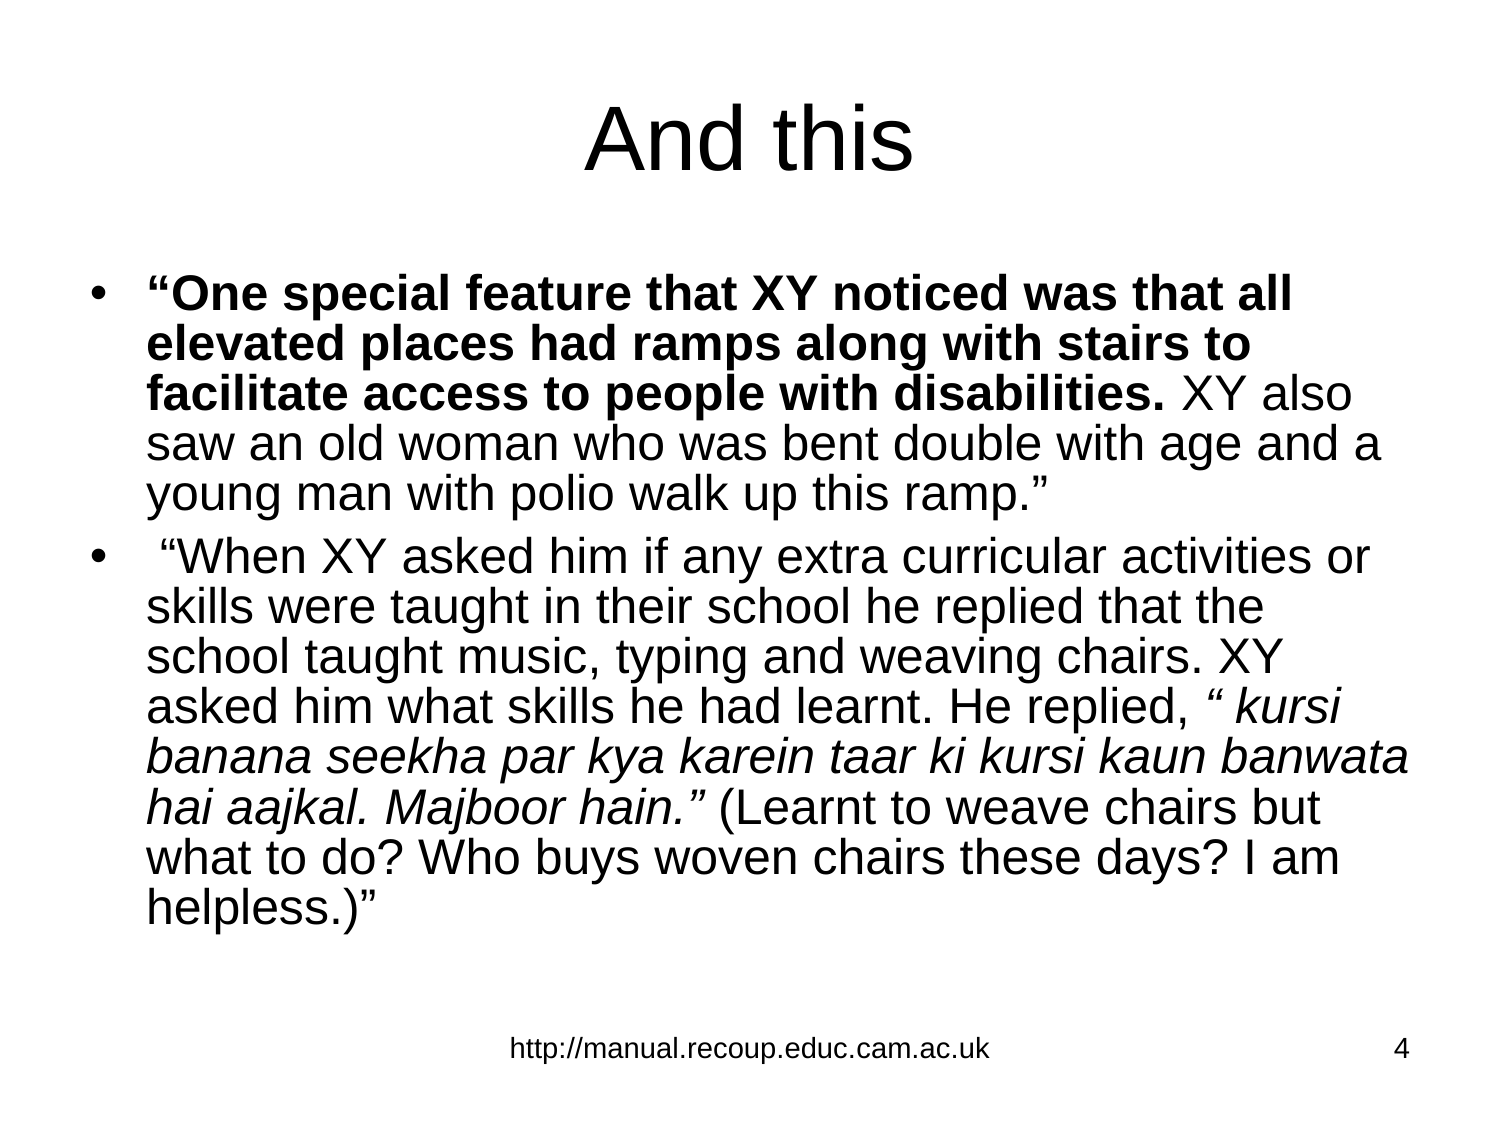

# And this
“One special feature that XY noticed was that all elevated places had ramps along with stairs to facilitate access to people with disabilities. XY also saw an old woman who was bent double with age and a young man with polio walk up this ramp.”
 “When XY asked him if any extra curricular activities or skills were taught in their school he replied that the school taught music, typing and weaving chairs. XY asked him what skills he had learnt. He replied, “ kursi banana seekha par kya karein taar ki kursi kaun banwata hai aajkal. Majboor hain.” (Learnt to weave chairs but what to do? Who buys woven chairs these days? I am helpless.)”
http://manual.recoup.educ.cam.ac.uk
4